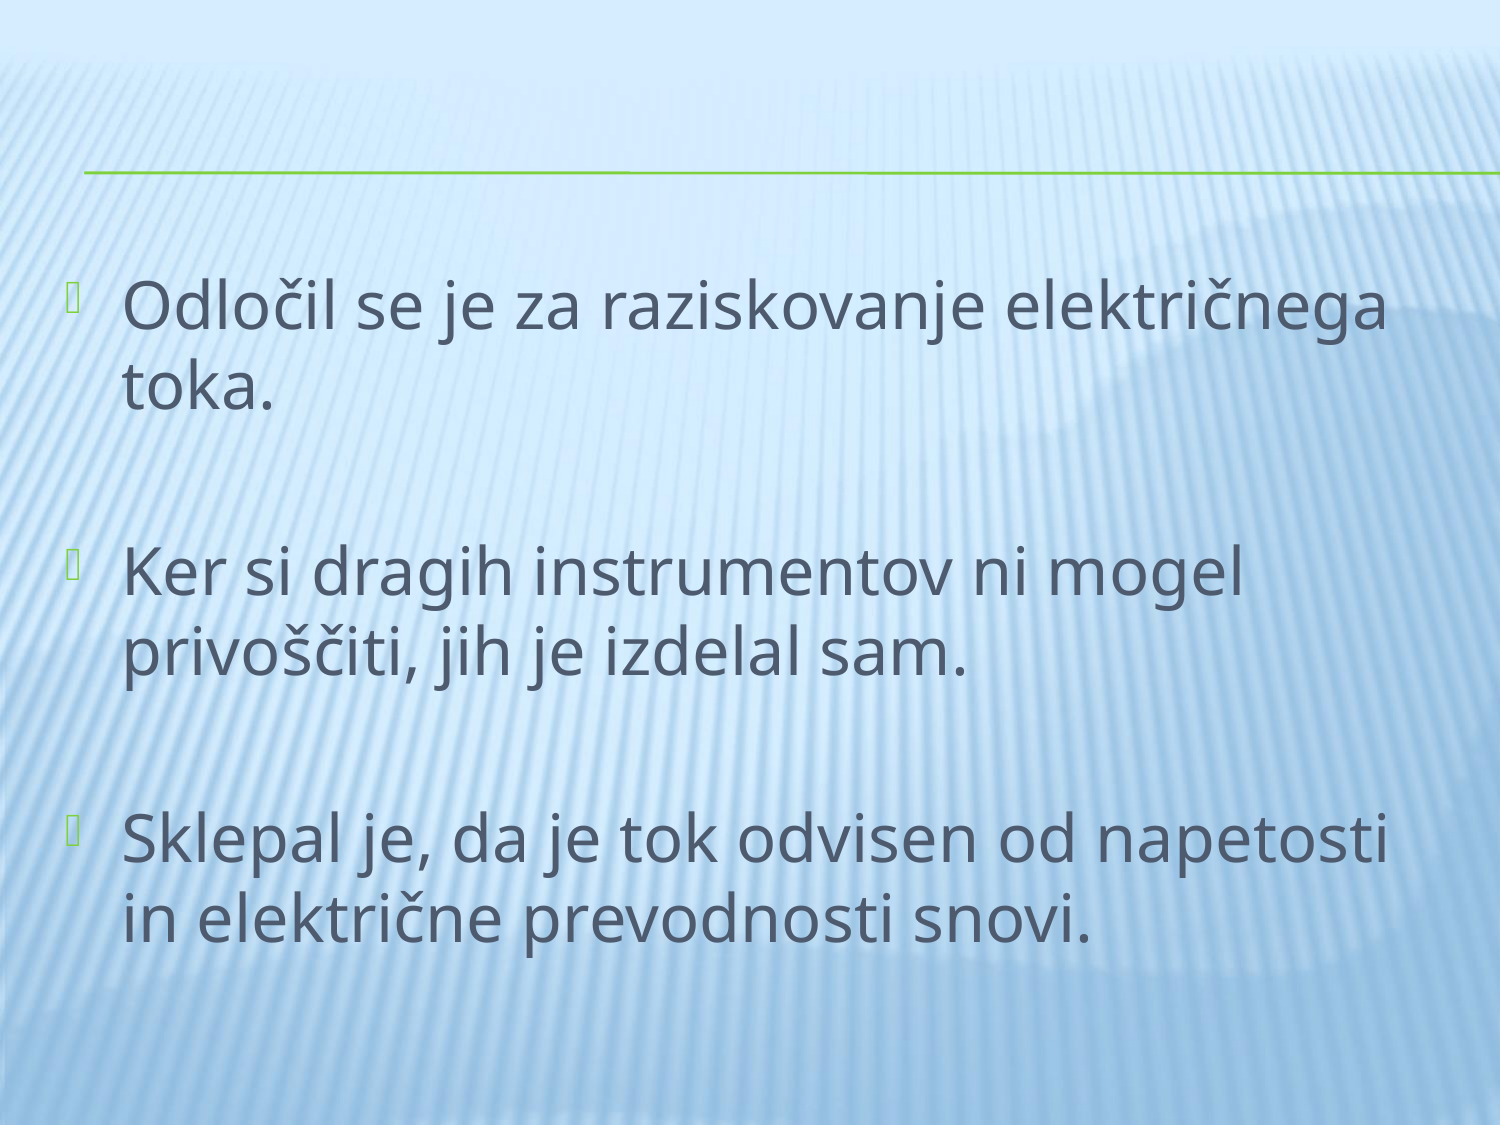

#
Odločil se je za raziskovanje električnega toka.
Ker si dragih instrumentov ni mogel privoščiti, jih je izdelal sam.
Sklepal je, da je tok odvisen od napetosti in električne prevodnosti snovi.